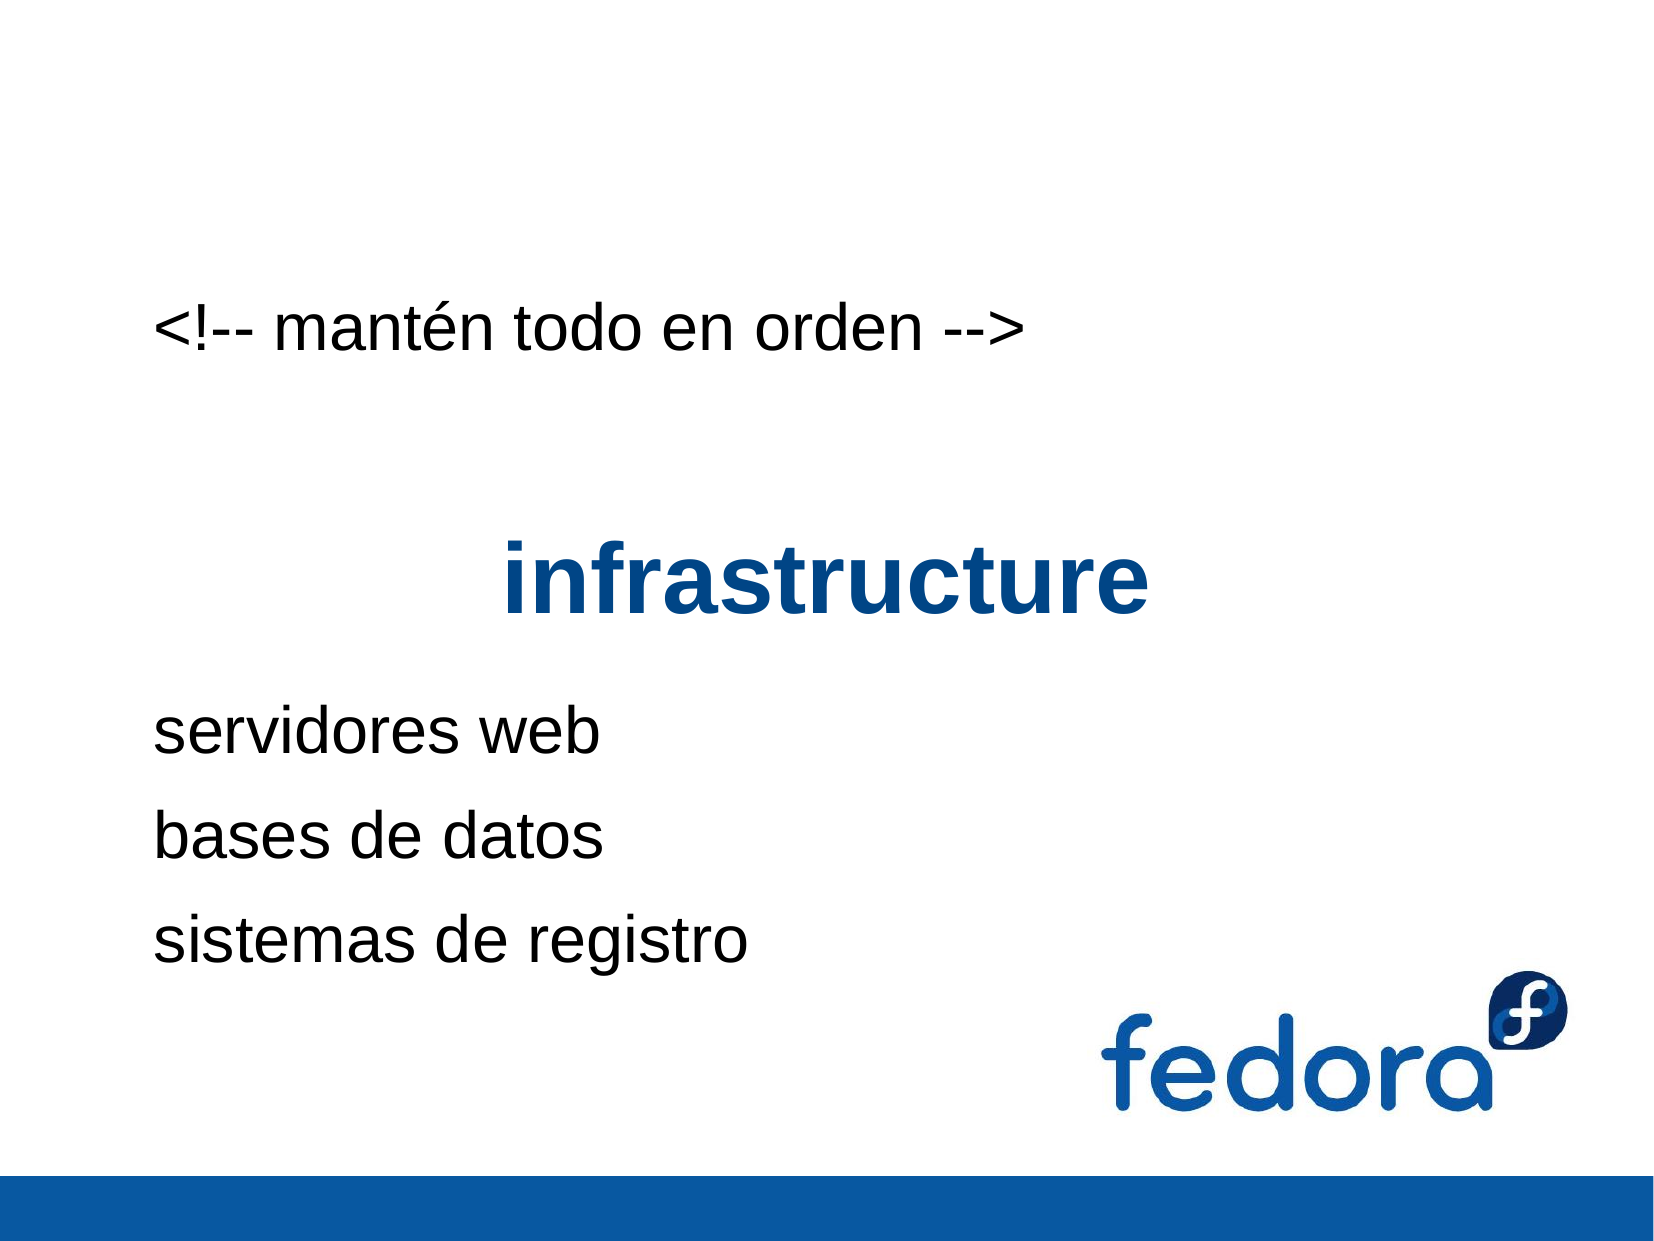

# infrastructure
<!-- mantén todo en orden -->
servidores web
bases de datos
sistemas de registro